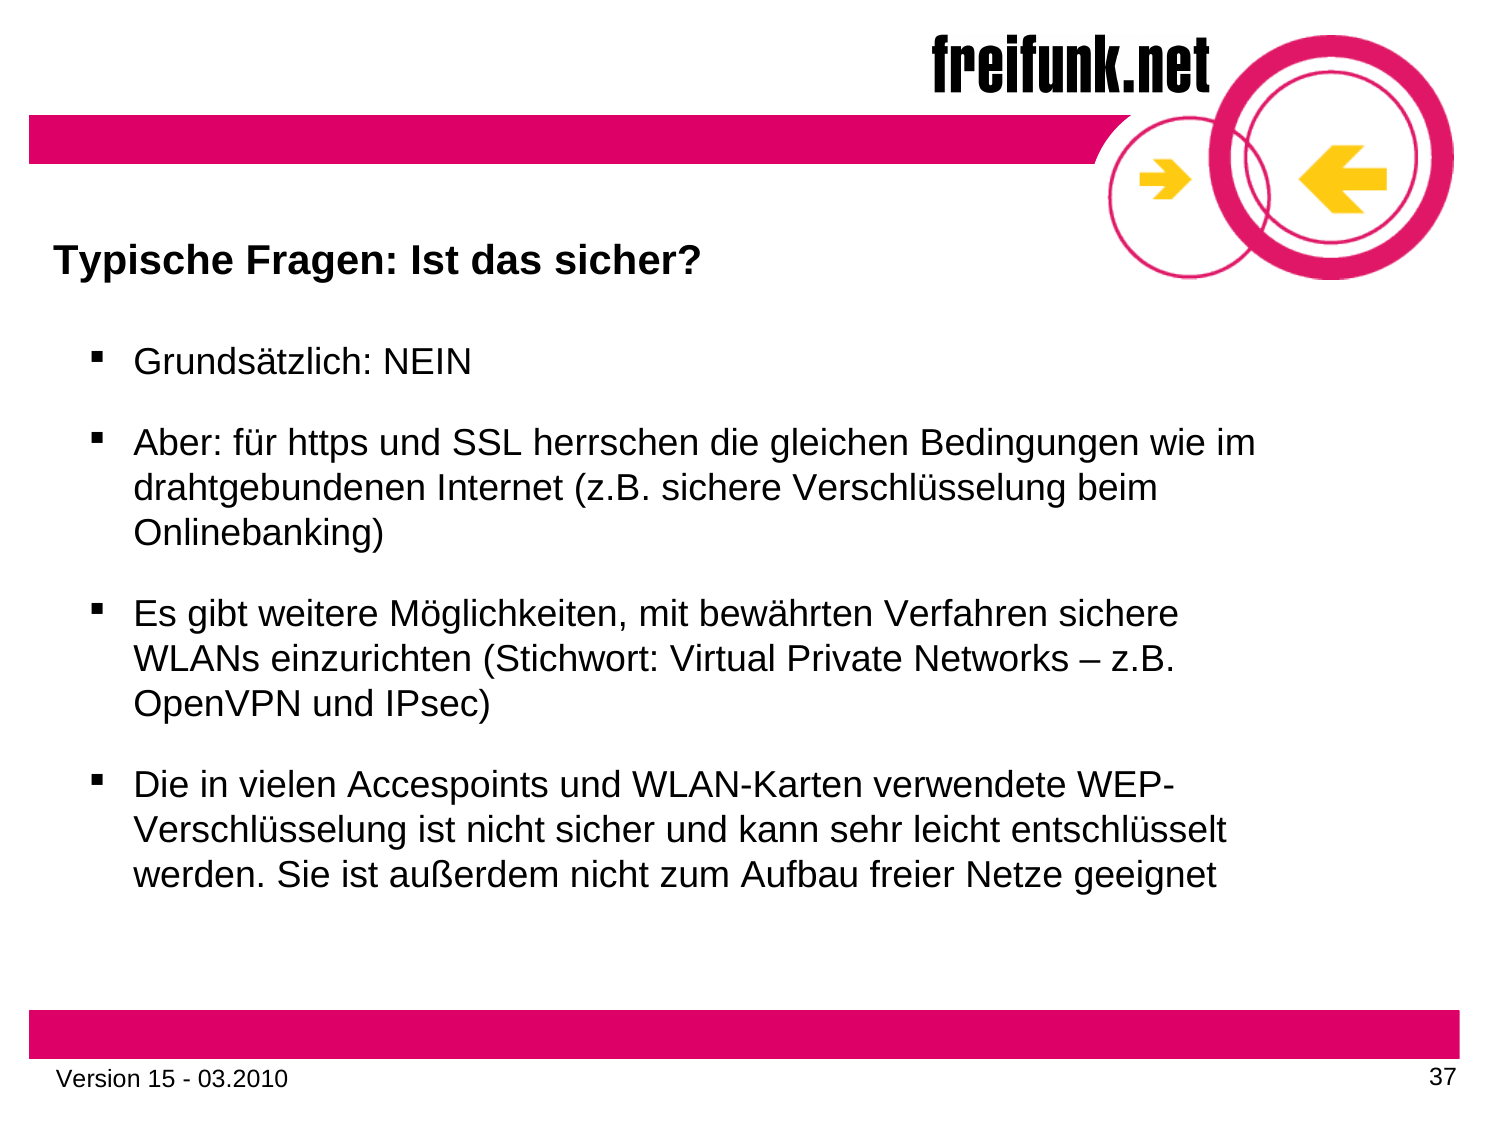

Typische Fragen: Ist das sicher?
Grundsätzlich: NEIN
Aber: für https und SSL herrschen die gleichen Bedingungen wie im drahtgebundenen Internet (z.B. sichere Verschlüsselung beim Onlinebanking)
Es gibt weitere Möglichkeiten, mit bewährten Verfahren sichere WLANs einzurichten (Stichwort: Virtual Private Networks – z.B. OpenVPN und IPsec)
Die in vielen Accespoints und WLAN-Karten verwendete WEP-Verschlüsselung ist nicht sicher und kann sehr leicht entschlüsselt werden. Sie ist außerdem nicht zum Aufbau freier Netze geeignet
37
Version 15 - 03.2010